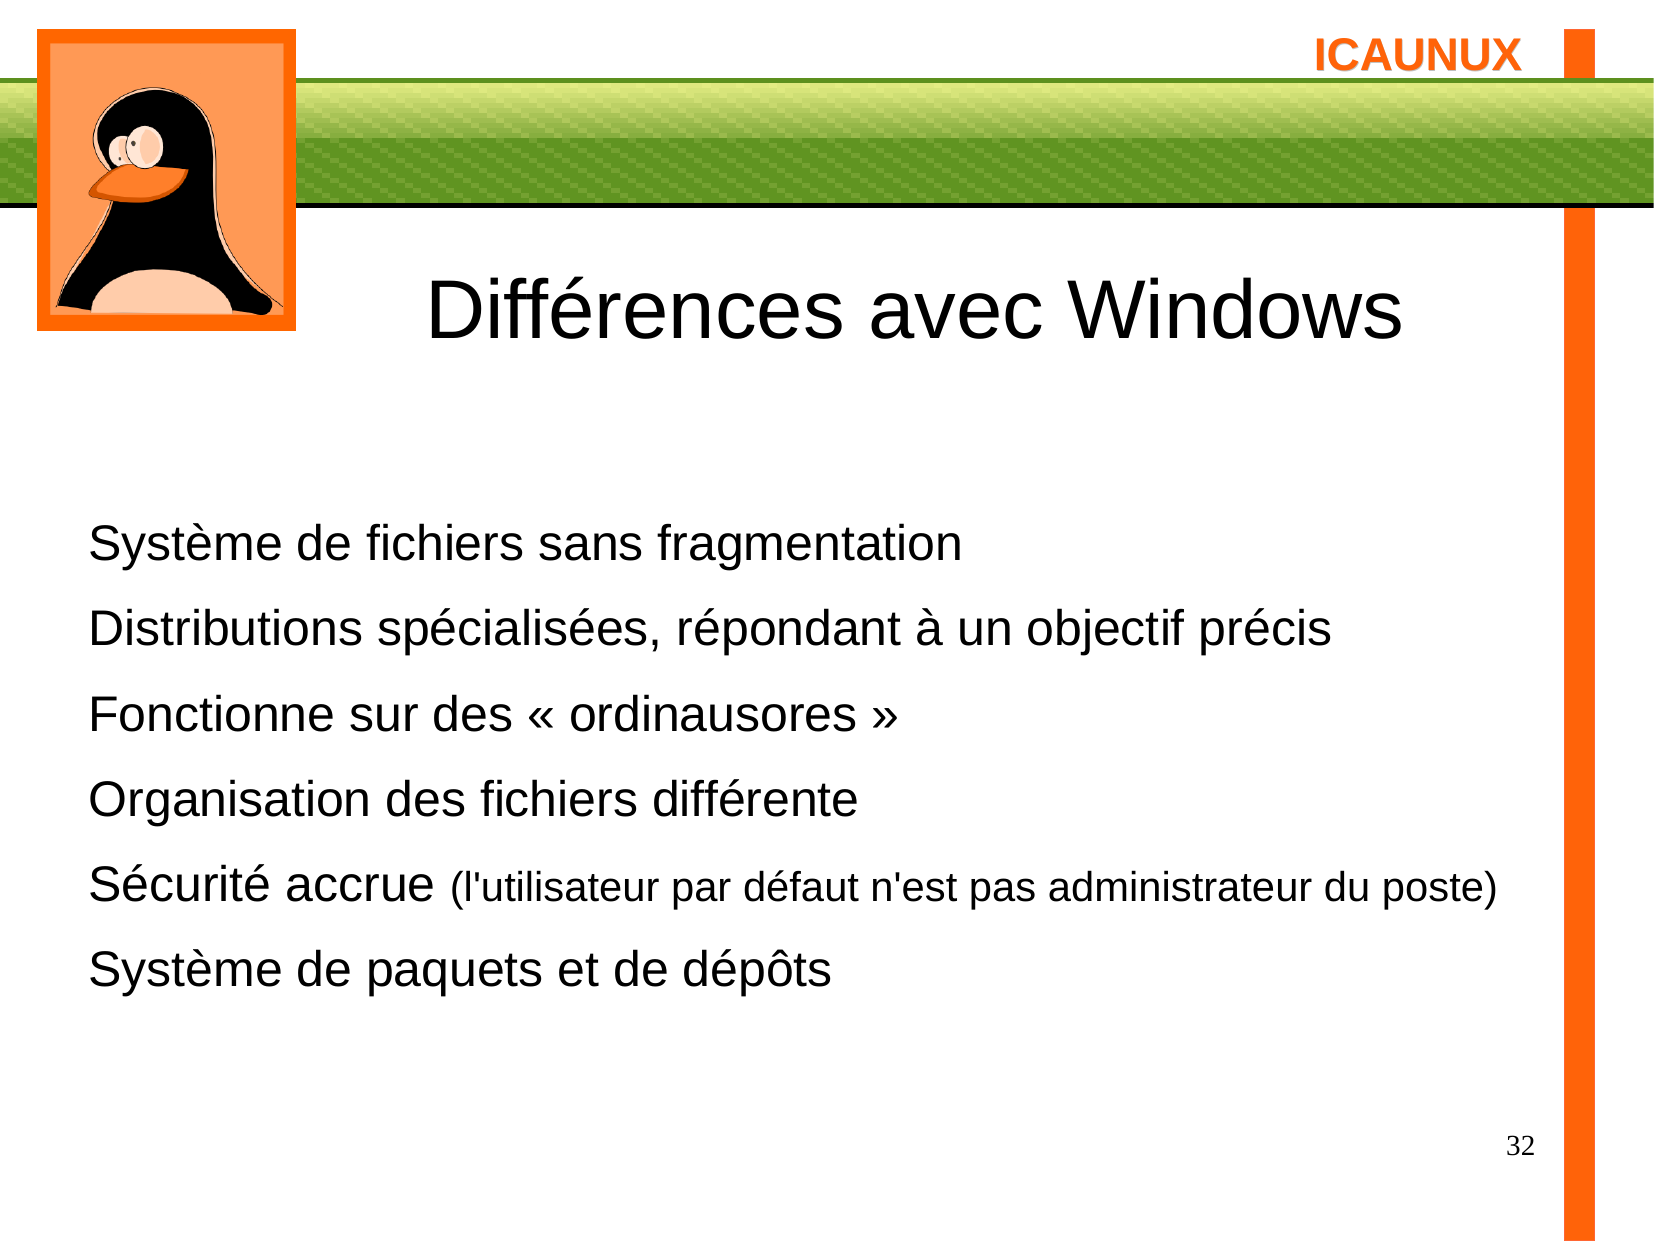

# Différences avec Windows
Système de fichiers sans fragmentation
Distributions spécialisées, répondant à un objectif précis
Fonctionne sur des « ordinausores »
Organisation des fichiers différente
Sécurité accrue (l'utilisateur par défaut n'est pas administrateur du poste)
Système de paquets et de dépôts
32